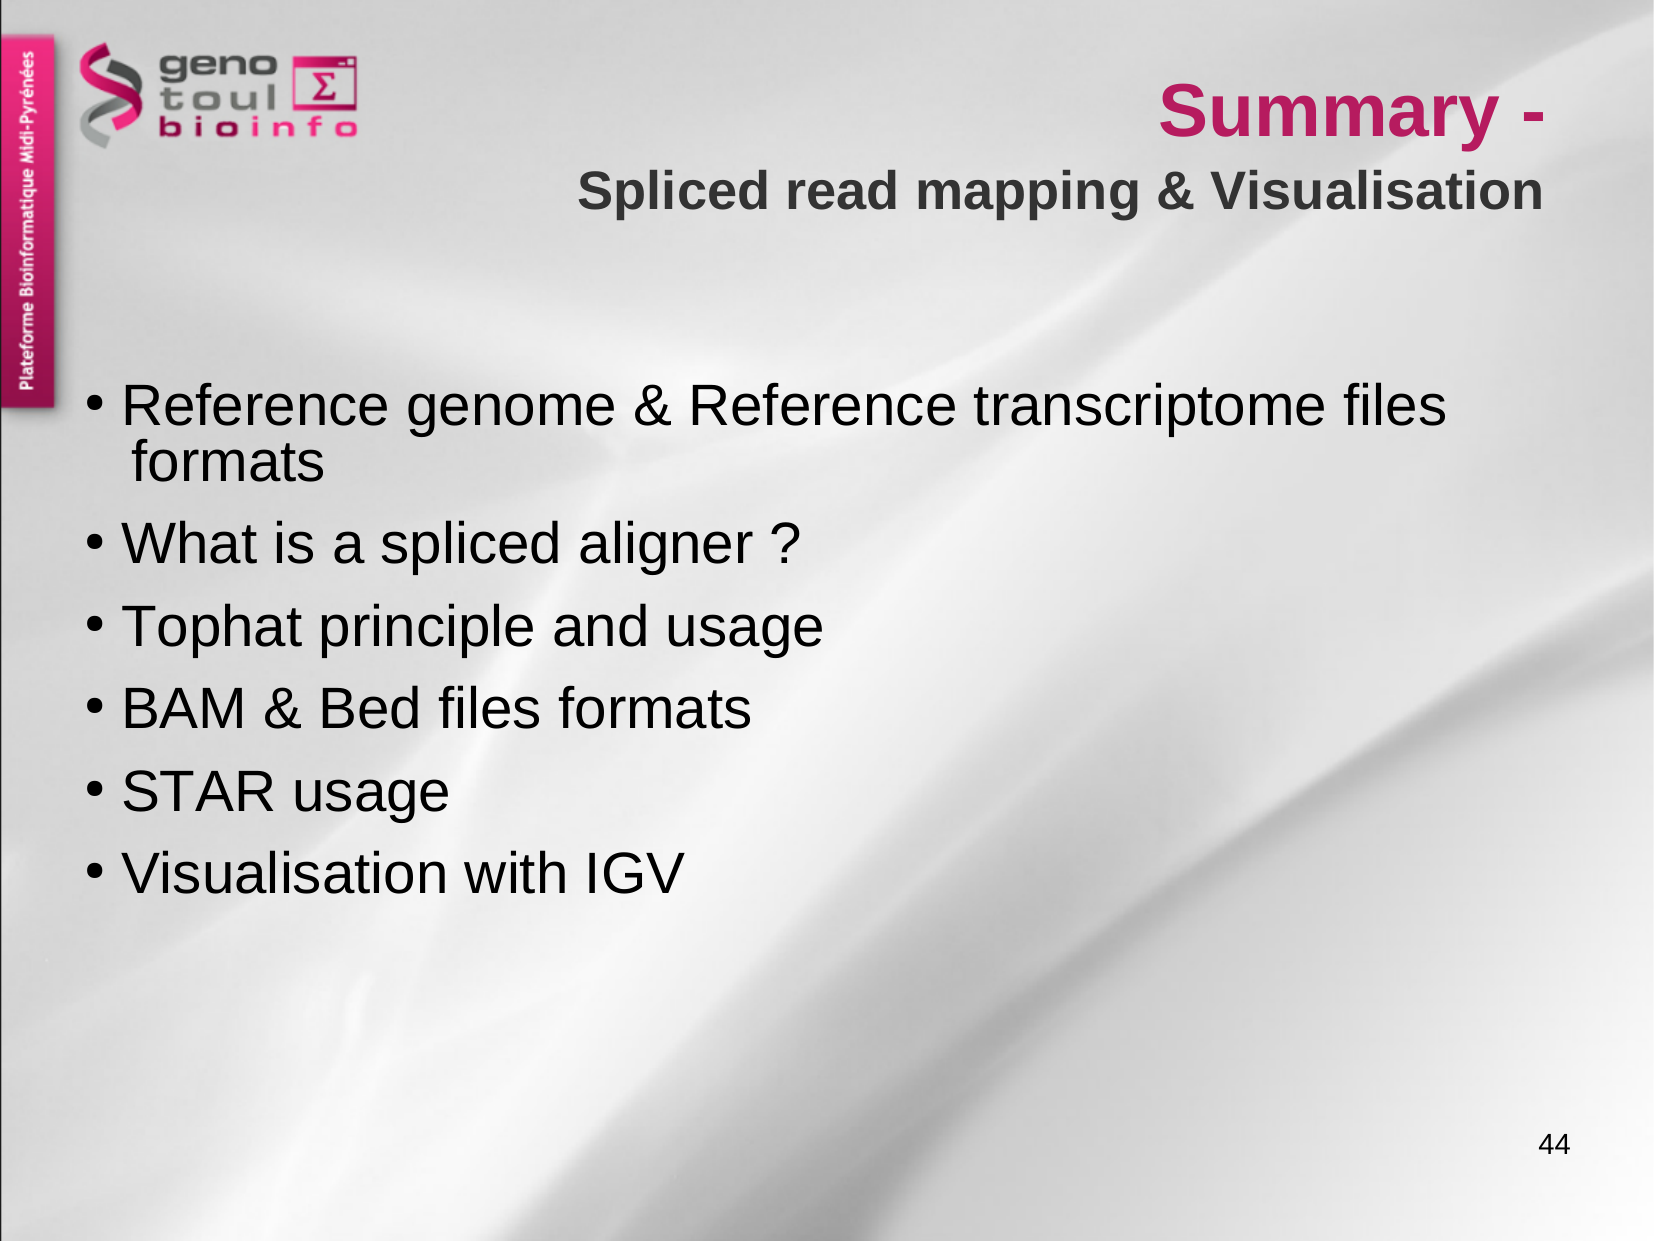

# Summary - Spliced read mapping & Visualisation
 Reference genome & Reference transcriptome files formats
 What is a spliced aligner ?
 Tophat principle and usage
 BAM & Bed files formats
 STAR usage
 Visualisation with IGV